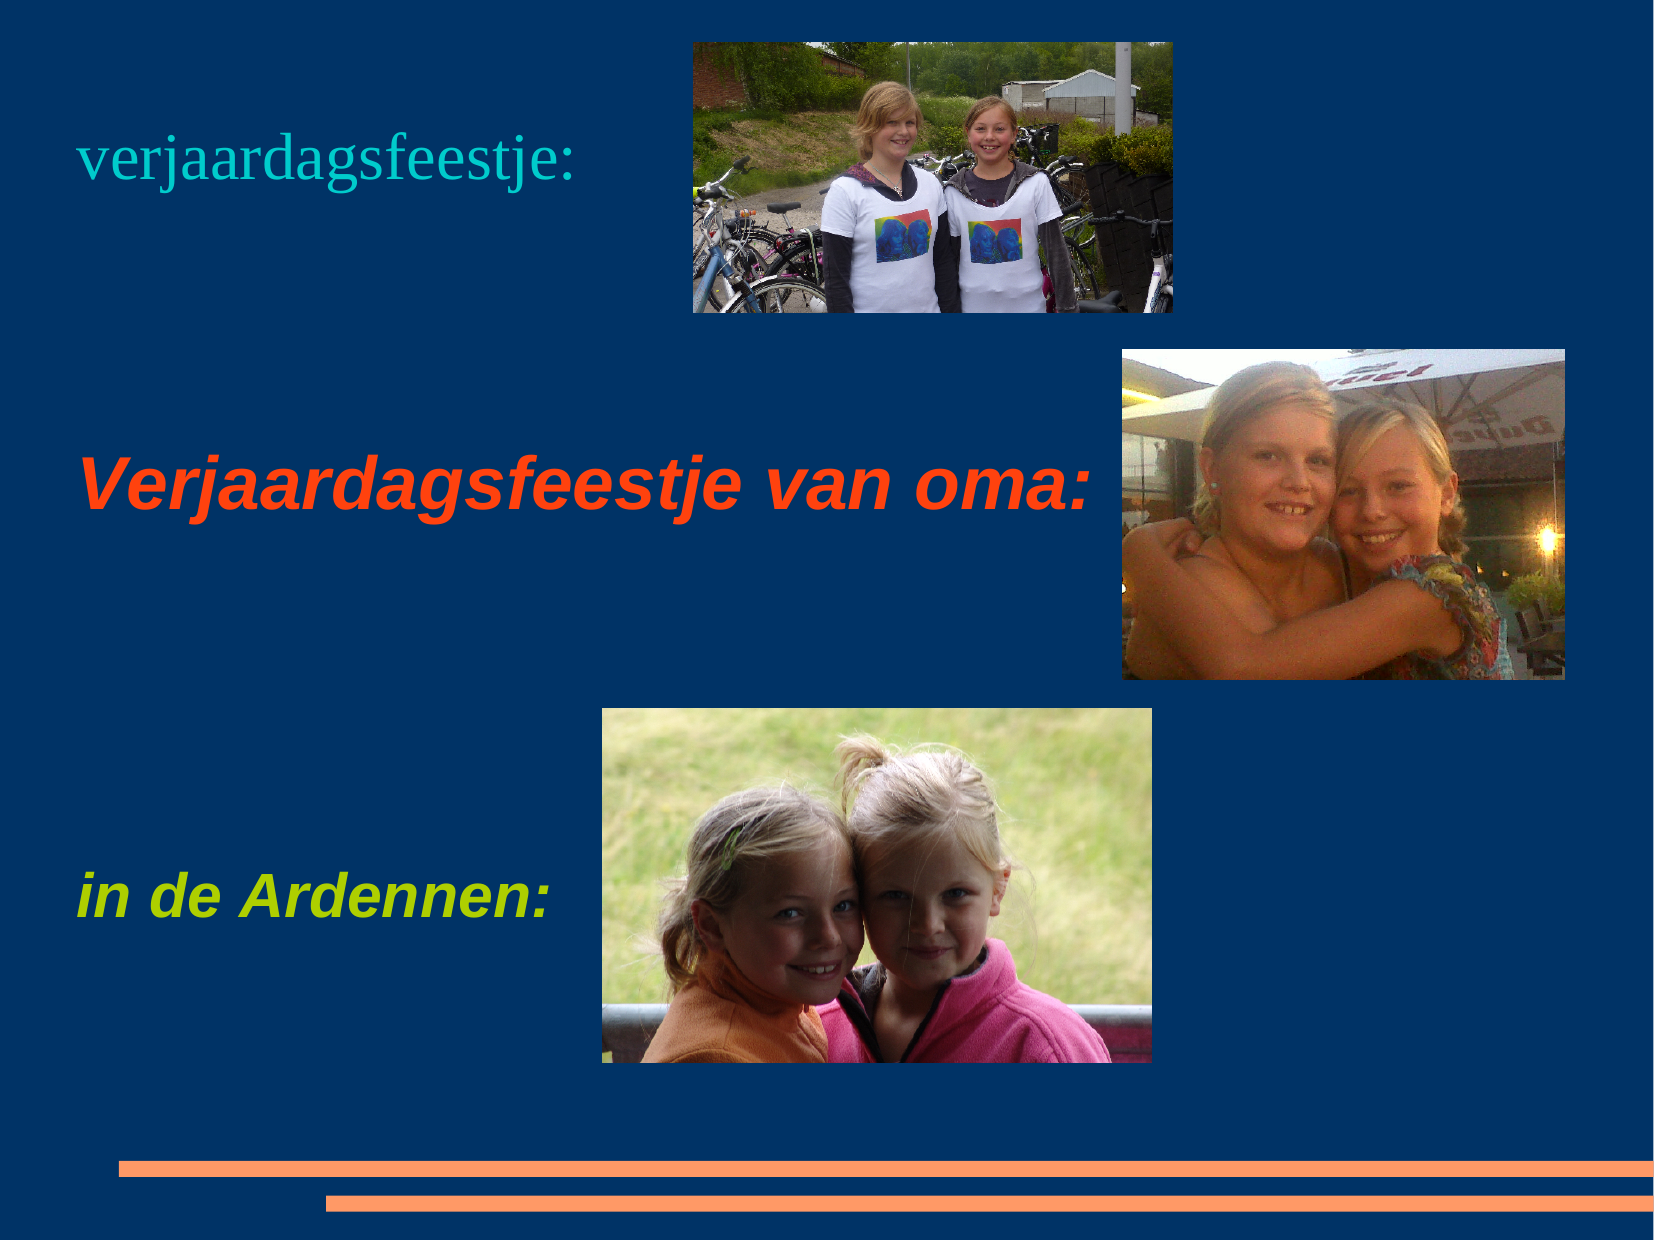

verjaardagsfeestje:
# Verjaardagsfeestje van oma: in de Ardennen: